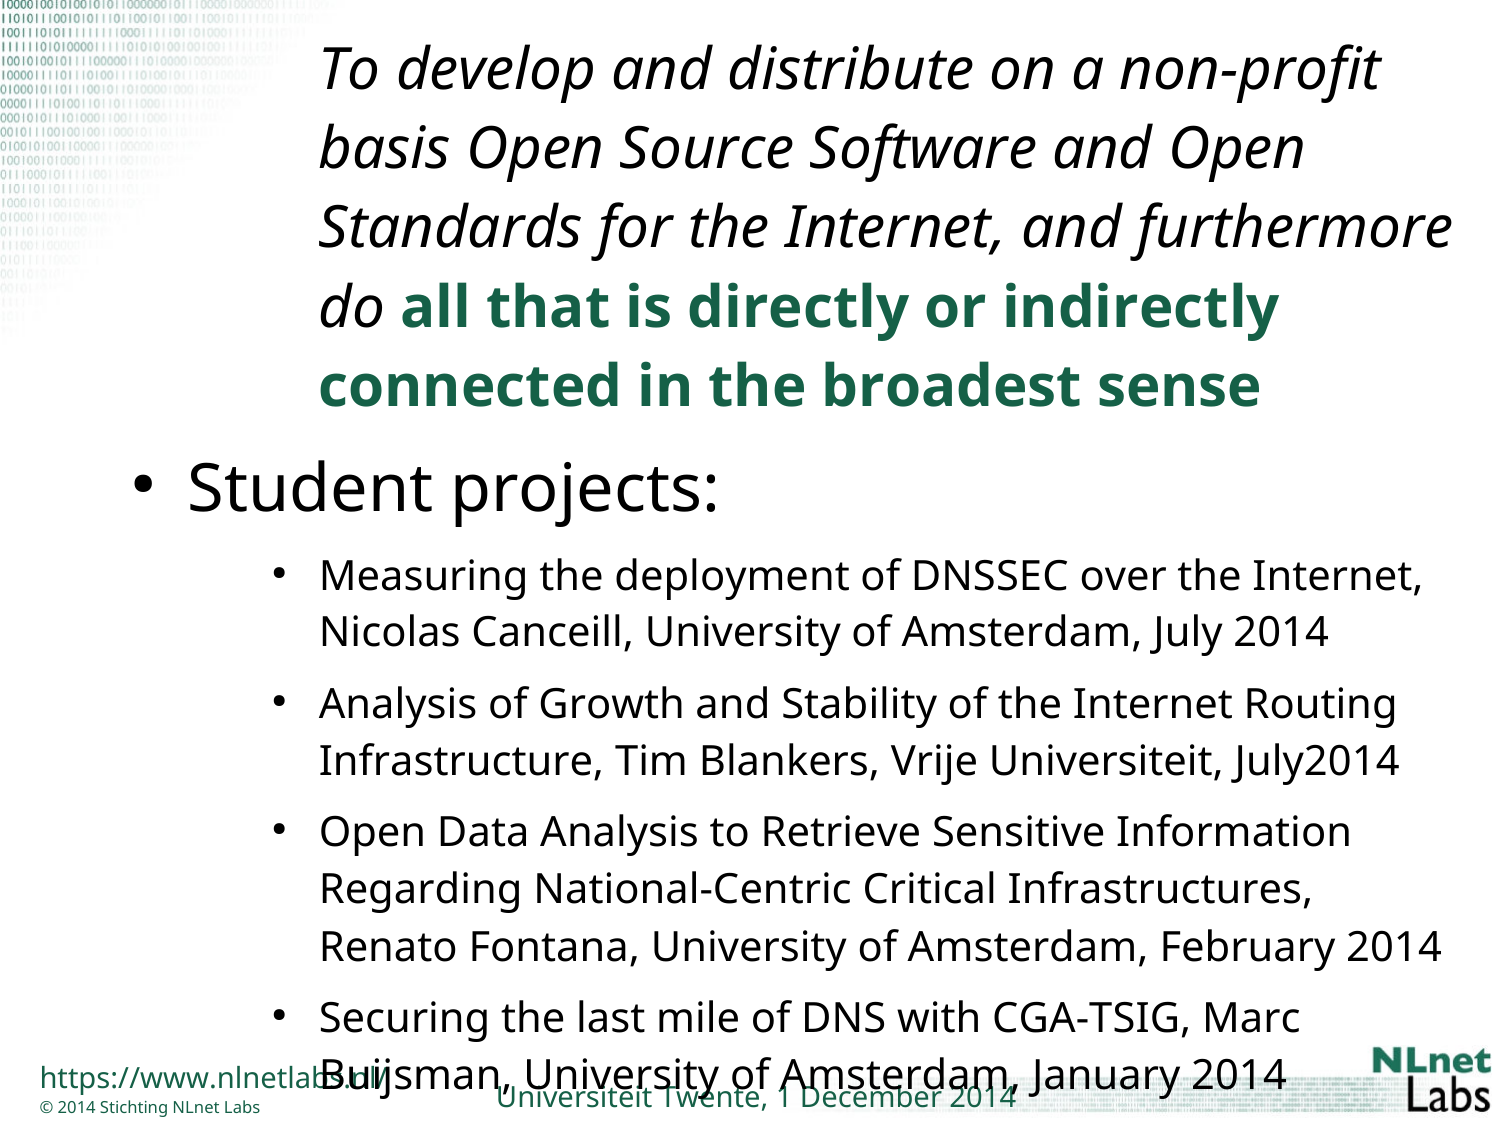

# To develop and distribute on a non-profit basis Open Source Software and Open Standards for the Internet, and furthermore do all that is directly or indirectly connected in the broadest sense
Student projects:
Measuring the deployment of DNSSEC over the Internet, Nicolas Canceill, University of Amsterdam, July 2014
Analysis of Growth and Stability of the Internet Routing Infrastructure, Tim Blankers, Vrije Universiteit, July2014
Open Data Analysis to Retrieve Sensitive Information Regarding National-Centric Critical Infrastructures, Renato Fontana, University of Amsterdam, February 2014
Securing the last mile of DNS with CGA-TSIG, Marc Buijsman, University of Amsterdam, January 2014
Structural Measurement and Tracking of Path MTU and Fragmentation Porblems, Warwick Louw, January 2014